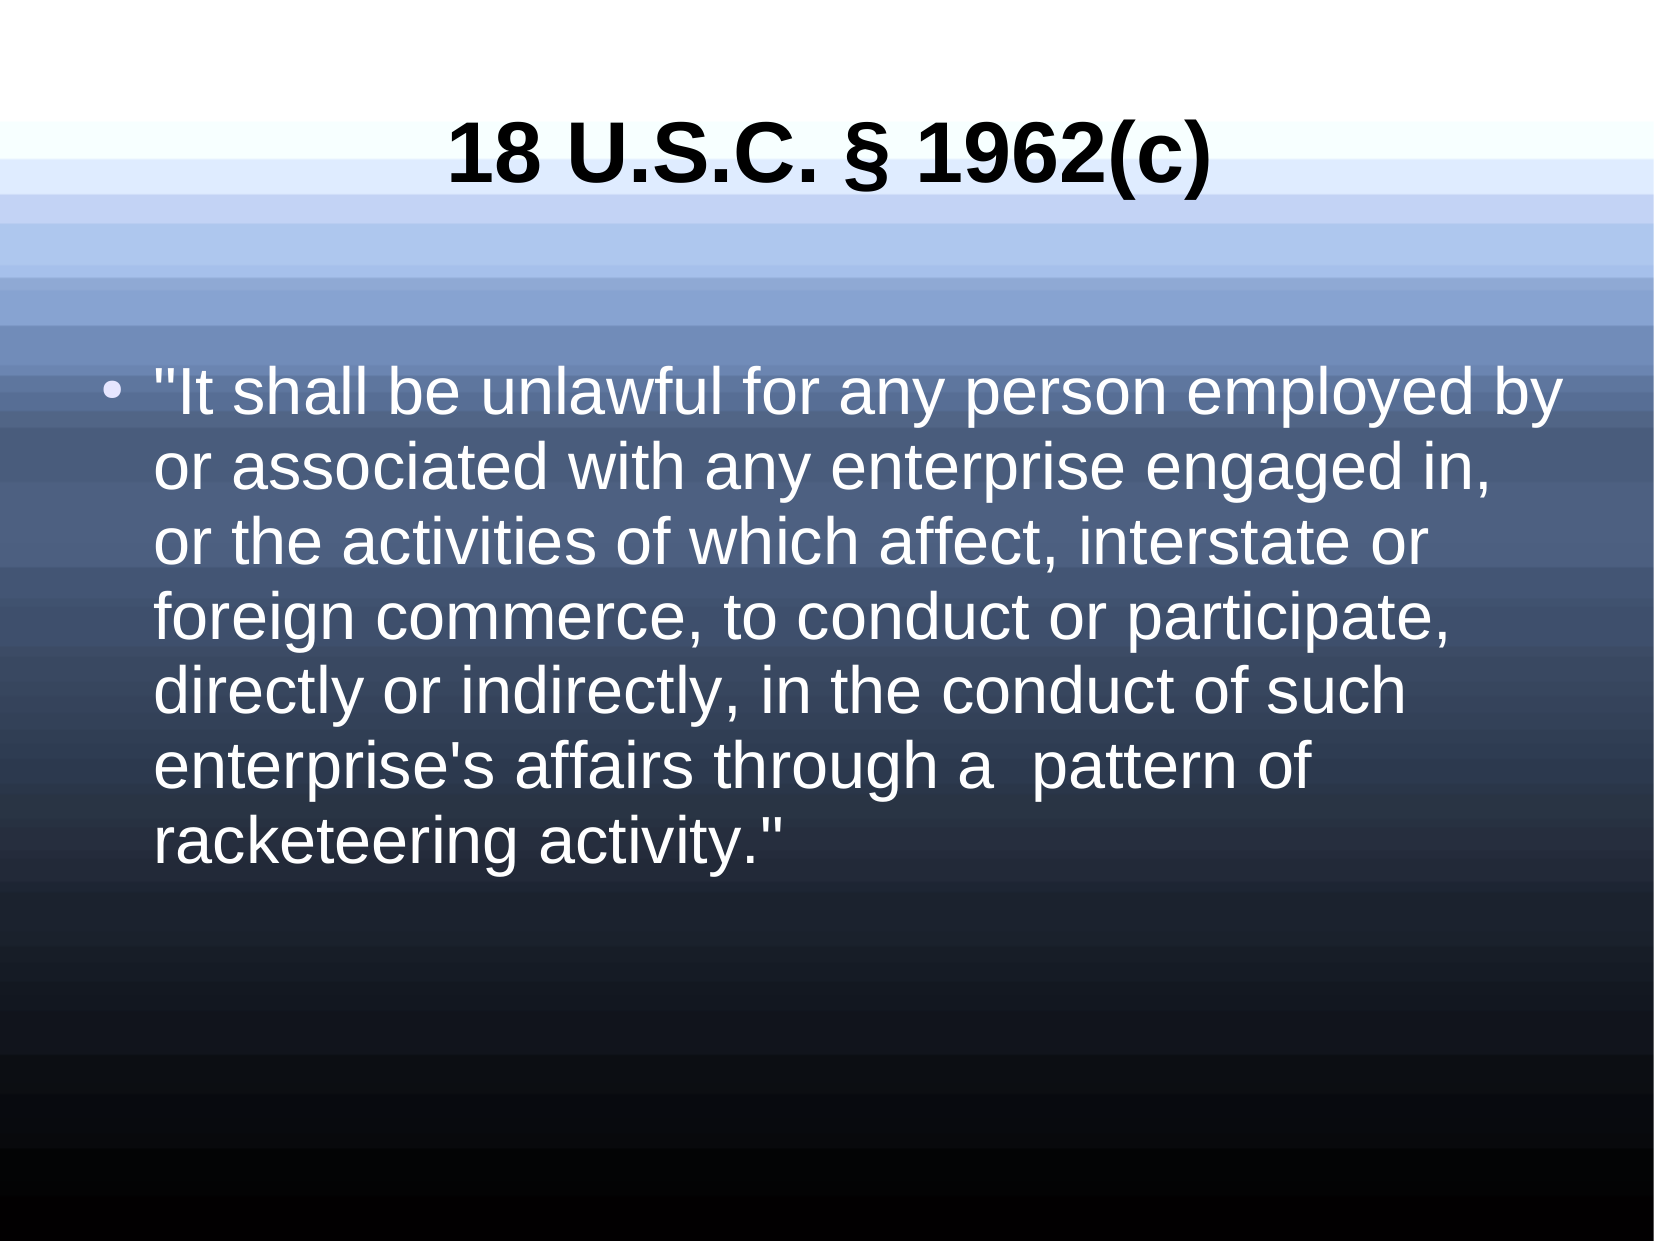

# 18 U.S.C. § 1962(c)
"It shall be unlawful for any person employed by or associated with any enterprise engaged in, or the activities of which affect, interstate or foreign commerce, to conduct or participate, directly or indirectly, in the conduct of such enterprise's affairs through a pattern of racketeering activity."